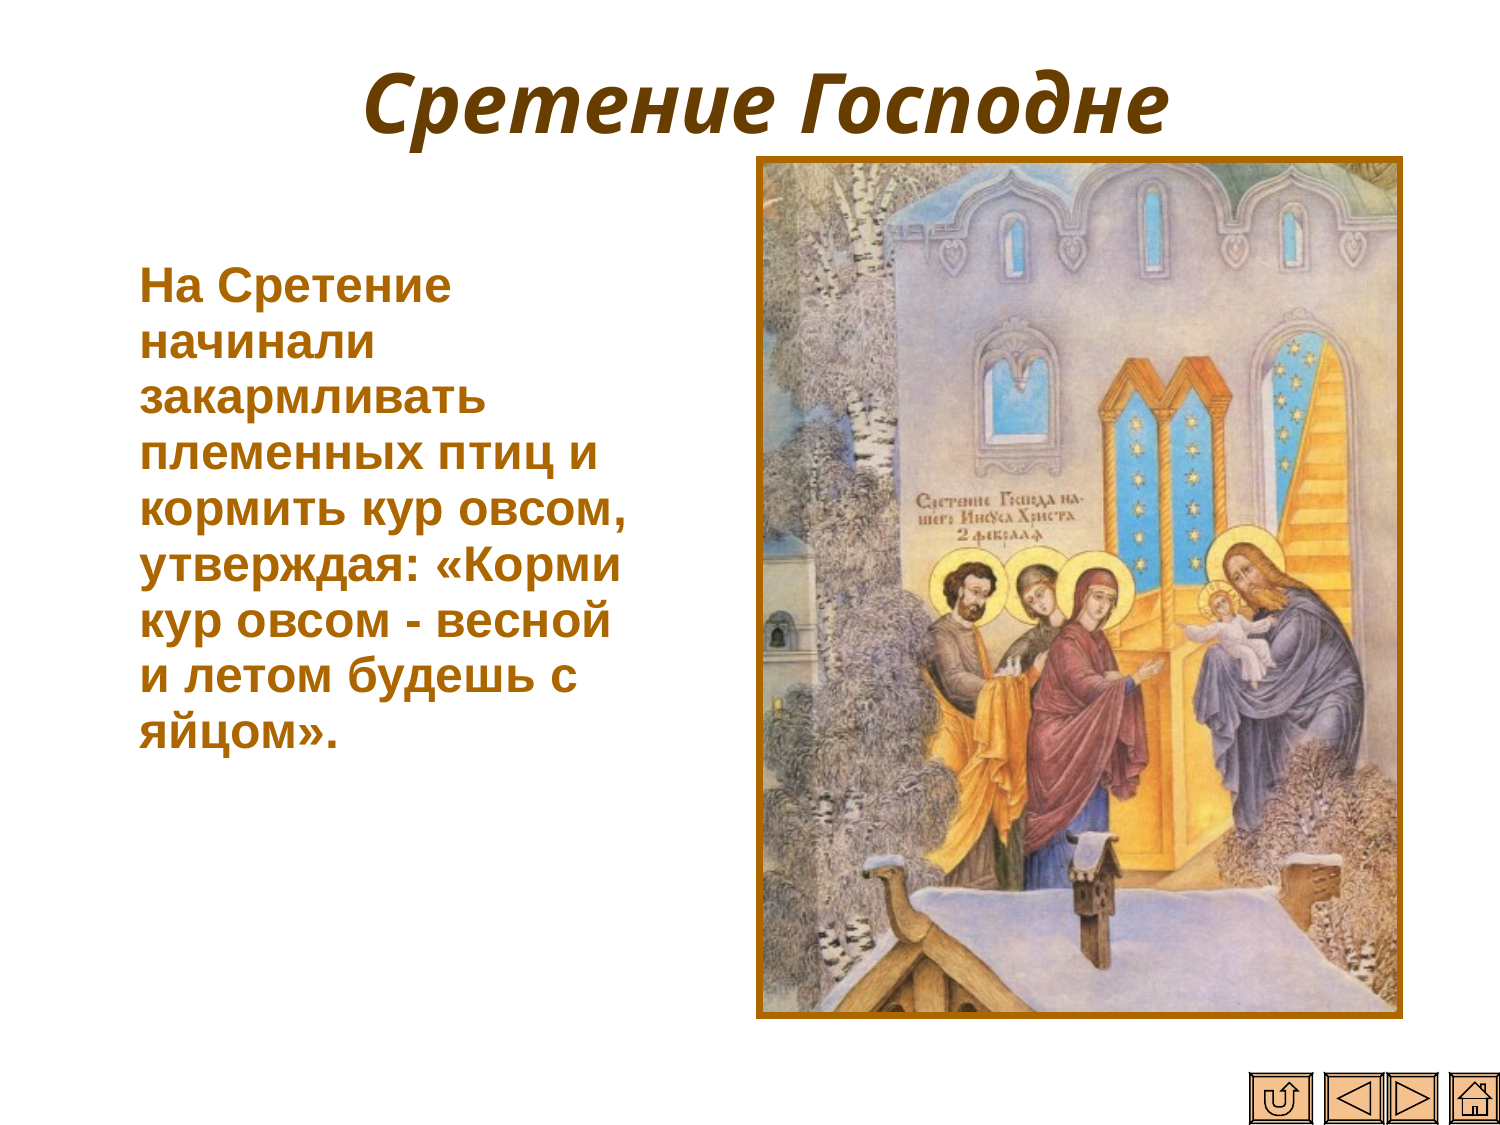

Сретение Господне
На Сретение начинали закармливать племенных птиц и кормить кур овсом, утверждая: «Корми кур овсом - весной и летом будешь с яйцом».